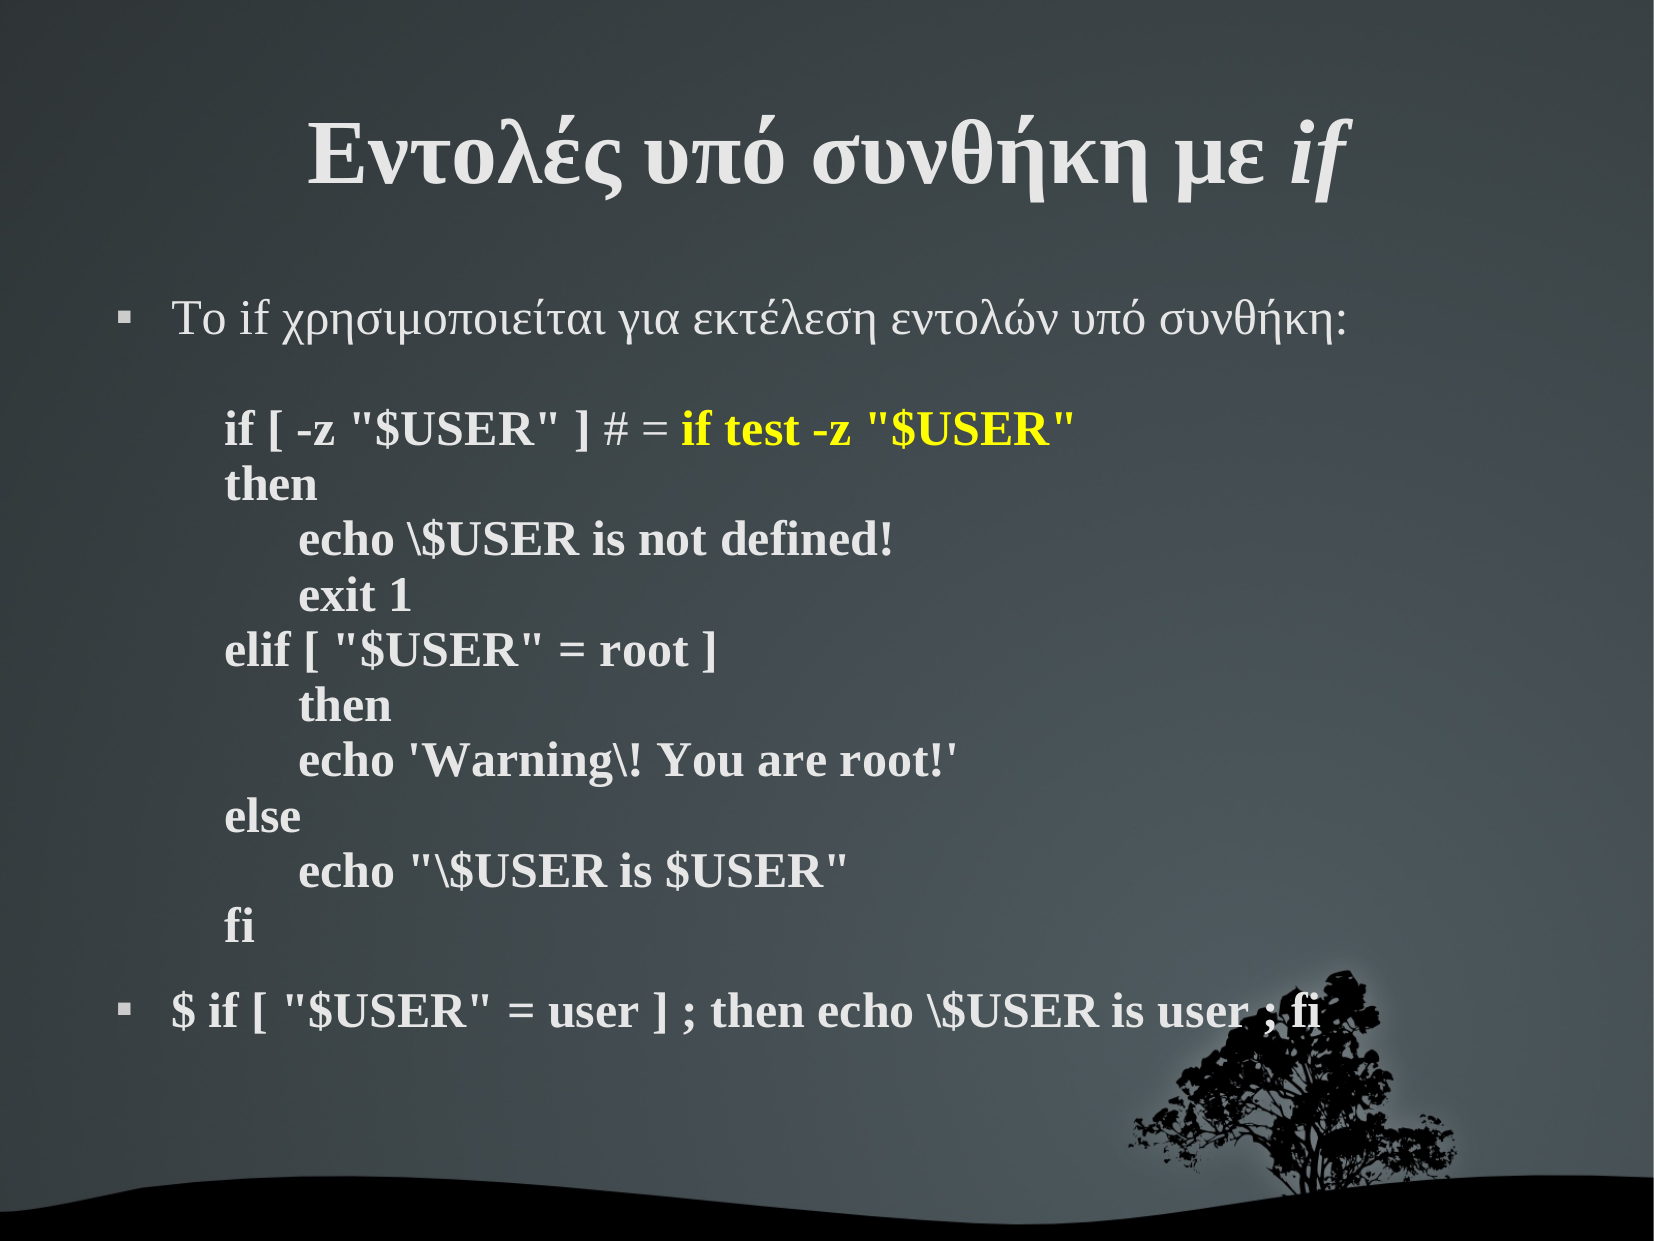

# Εντολές υπό συνθήκη με if
To if χρησιμοποιείται για εκτέλεση εντολών υπό συνθήκη:
if [ -z "$USER" ] # = if test -z "$USER"
then
	echo \$USER is not defined!
	exit 1
elif [ "$USER" = root ]
	then
	echo 'Warning\! You are root!'
else
	echo "\$USER is $USER"
fi
$ if [ "$USER" = user ] ; then echo \$USER is user ; fi